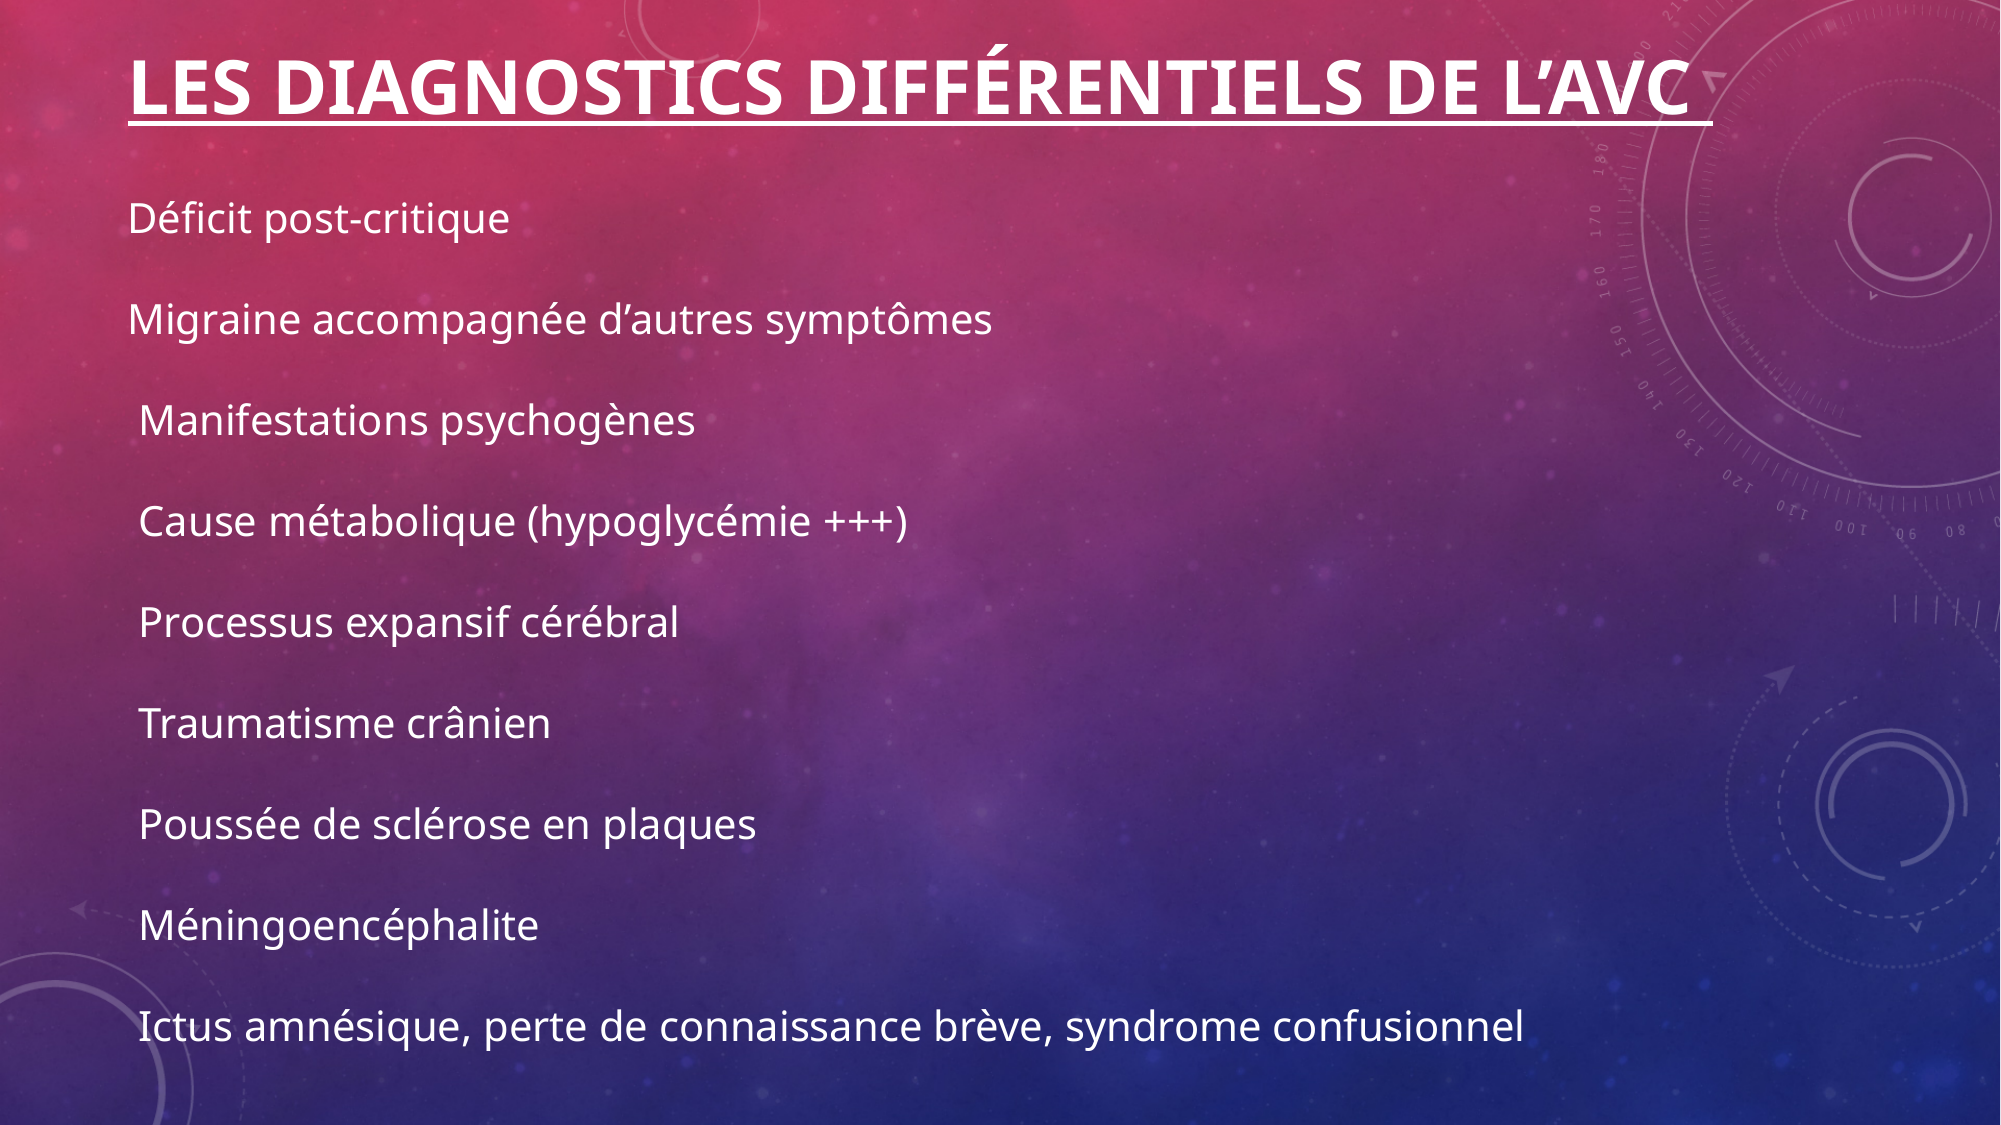

# Les diagnostics différentiels de l’AVC
Déficit post-critique
Migraine accompagnée d’autres symptômes
 Manifestations psychogènes
 Cause métabolique (hypoglycémie +++)
 Processus expansif cérébral
 Traumatisme crânien
 Poussée de sclérose en plaques
 Méningoencéphalite
 Ictus amnésique, perte de connaissance brève, syndrome confusionnel